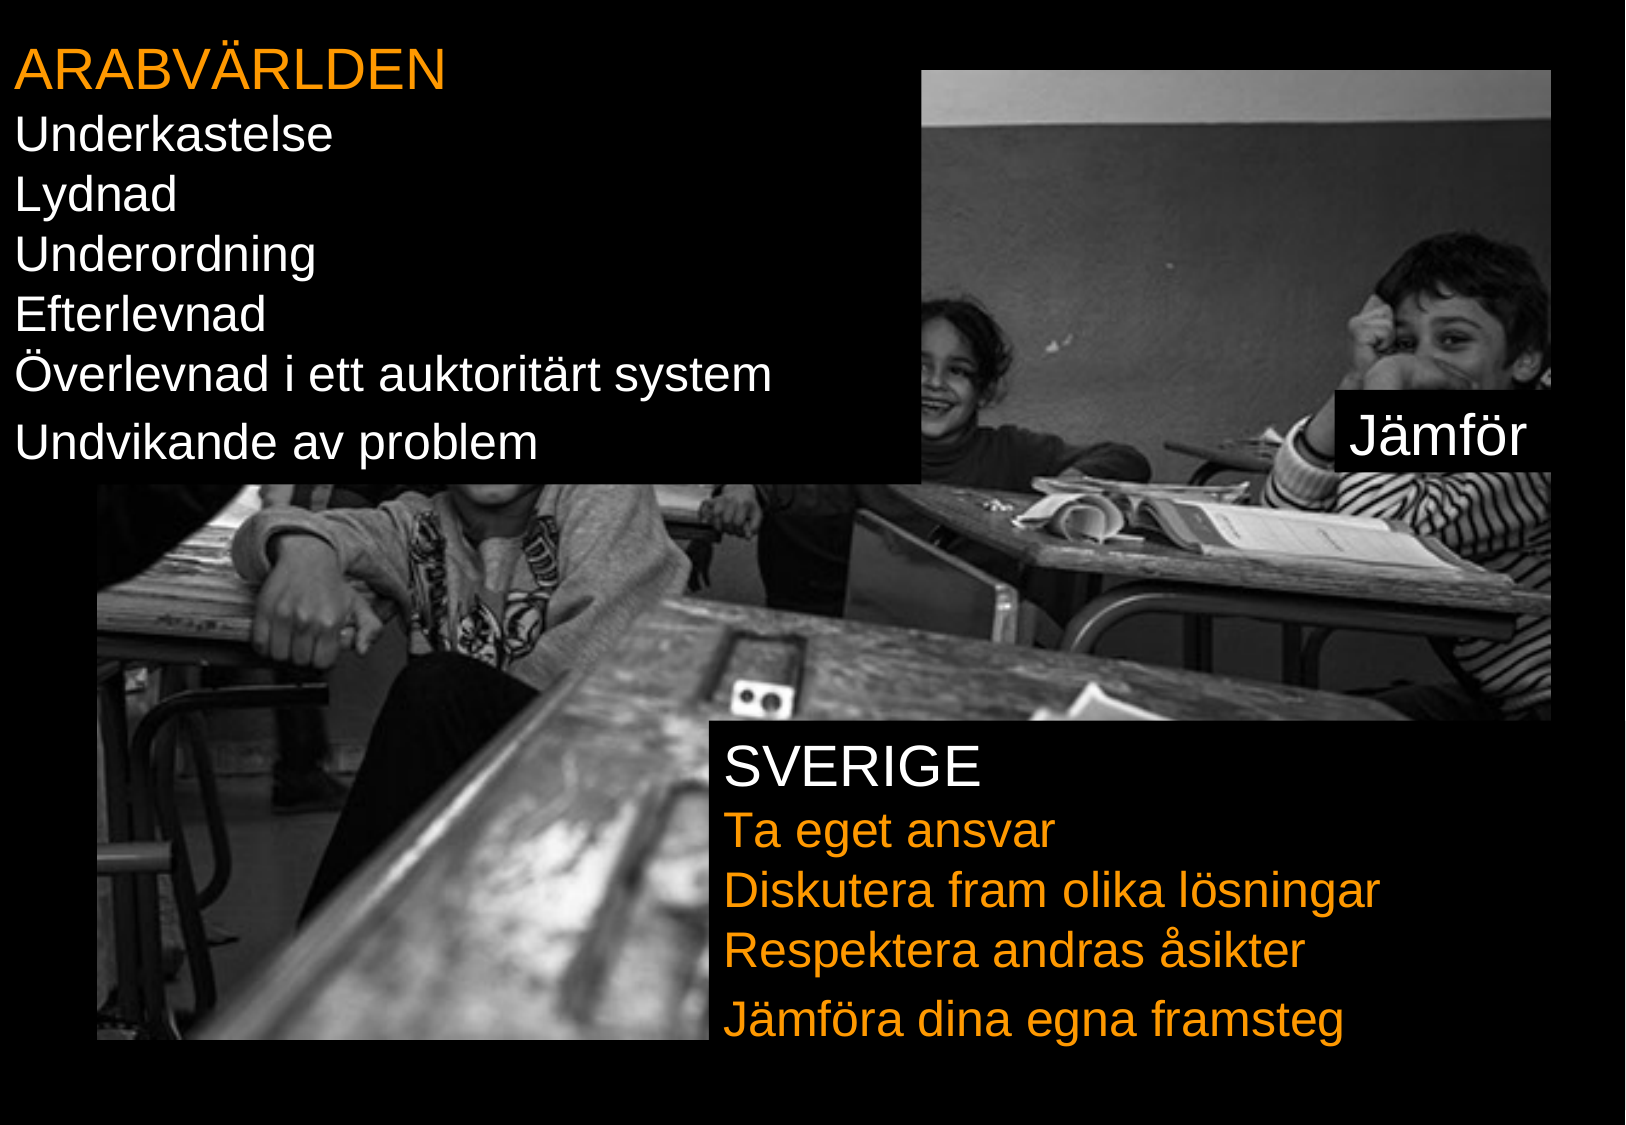

ARABVÄRLDEN
Underkastelse
Lydnad
Underordning
Efterlevnad
Överlevnad i ett auktoritärt system
Undvikande av problem
Jämför
SVERIGE
Ta eget ansvar
Diskutera fram olika lösningar
Respektera andras åsikter
Jämföra dina egna framsteg